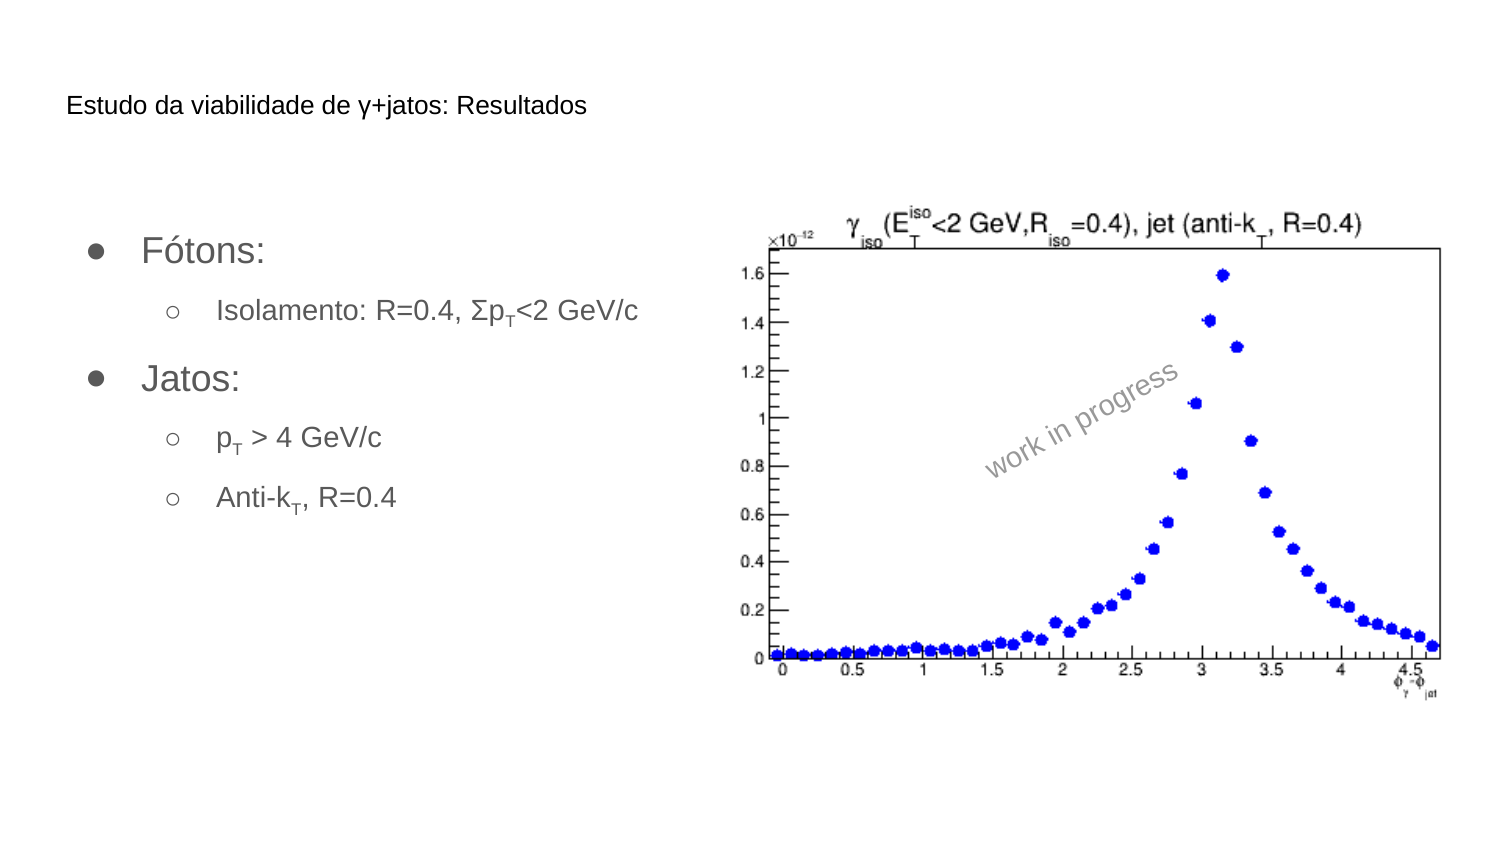

# Estudo da viabilidade de γ+jatos: Resultados
Fótons:
Isolamento: R=0.4, ΣpT<2 GeV/c
Jatos:
pT > 4 GeV/c
Anti-kT, R=0.4
work in progress